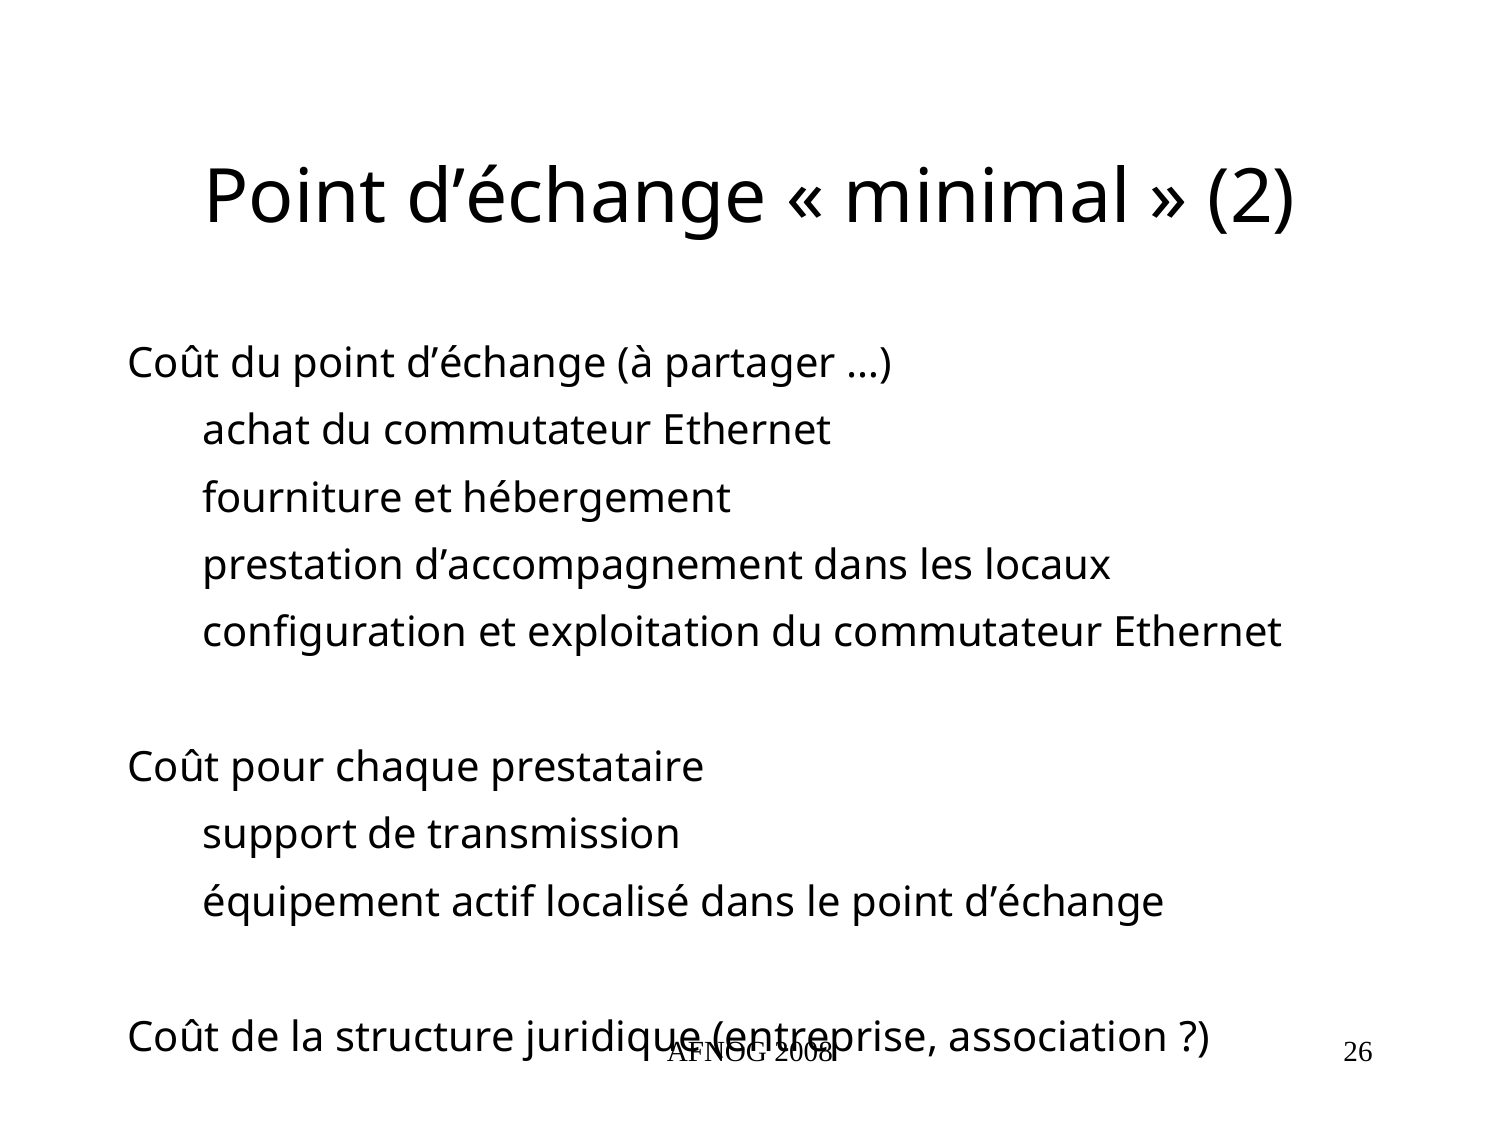

# Point d’échange « minimal » (2)
Coût du point d’échange (à partager …)
achat du commutateur Ethernet
fourniture et hébergement
prestation d’accompagnement dans les locaux
configuration et exploitation du commutateur Ethernet
Coût pour chaque prestataire
support de transmission
équipement actif localisé dans le point d’échange
Coût de la structure juridique (entreprise, association ?)
AFNOG 2008